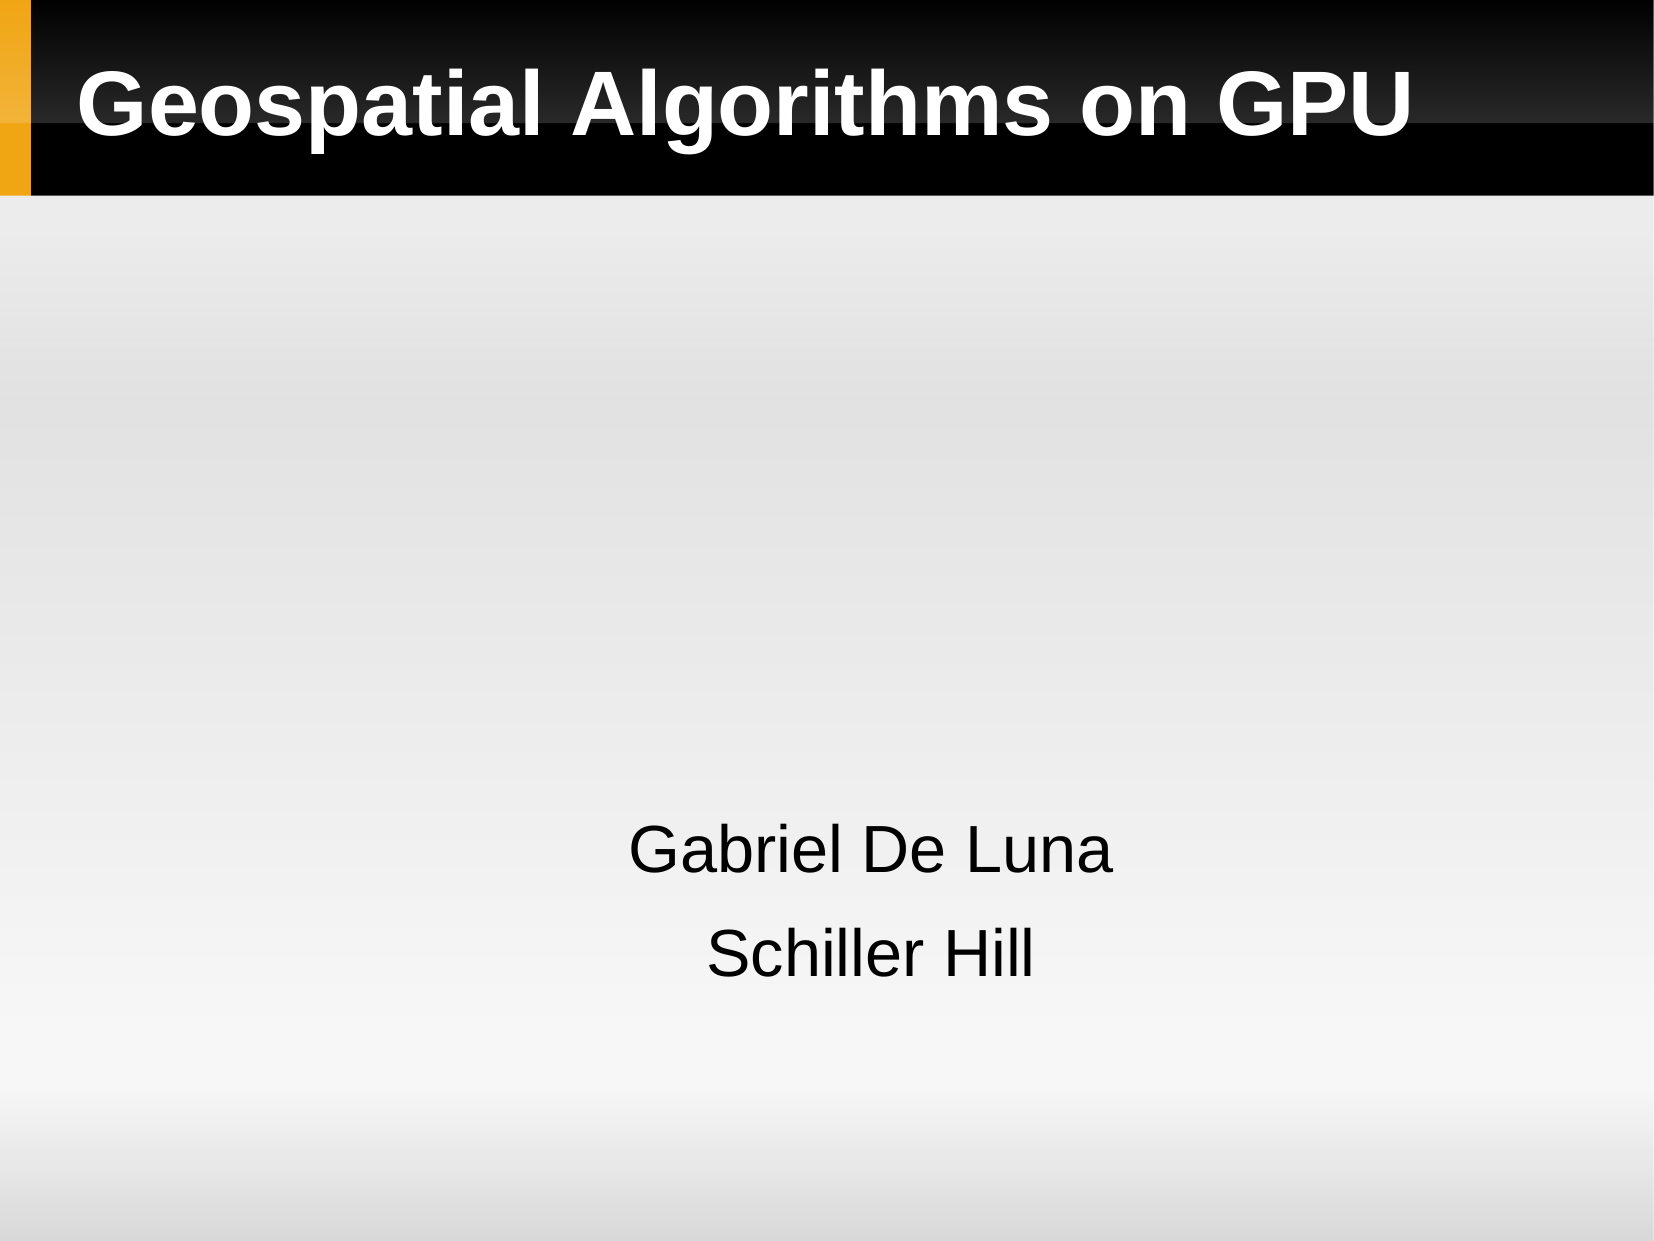

# Geospatial Algorithms on GPU
Gabriel De Luna
Schiller Hill